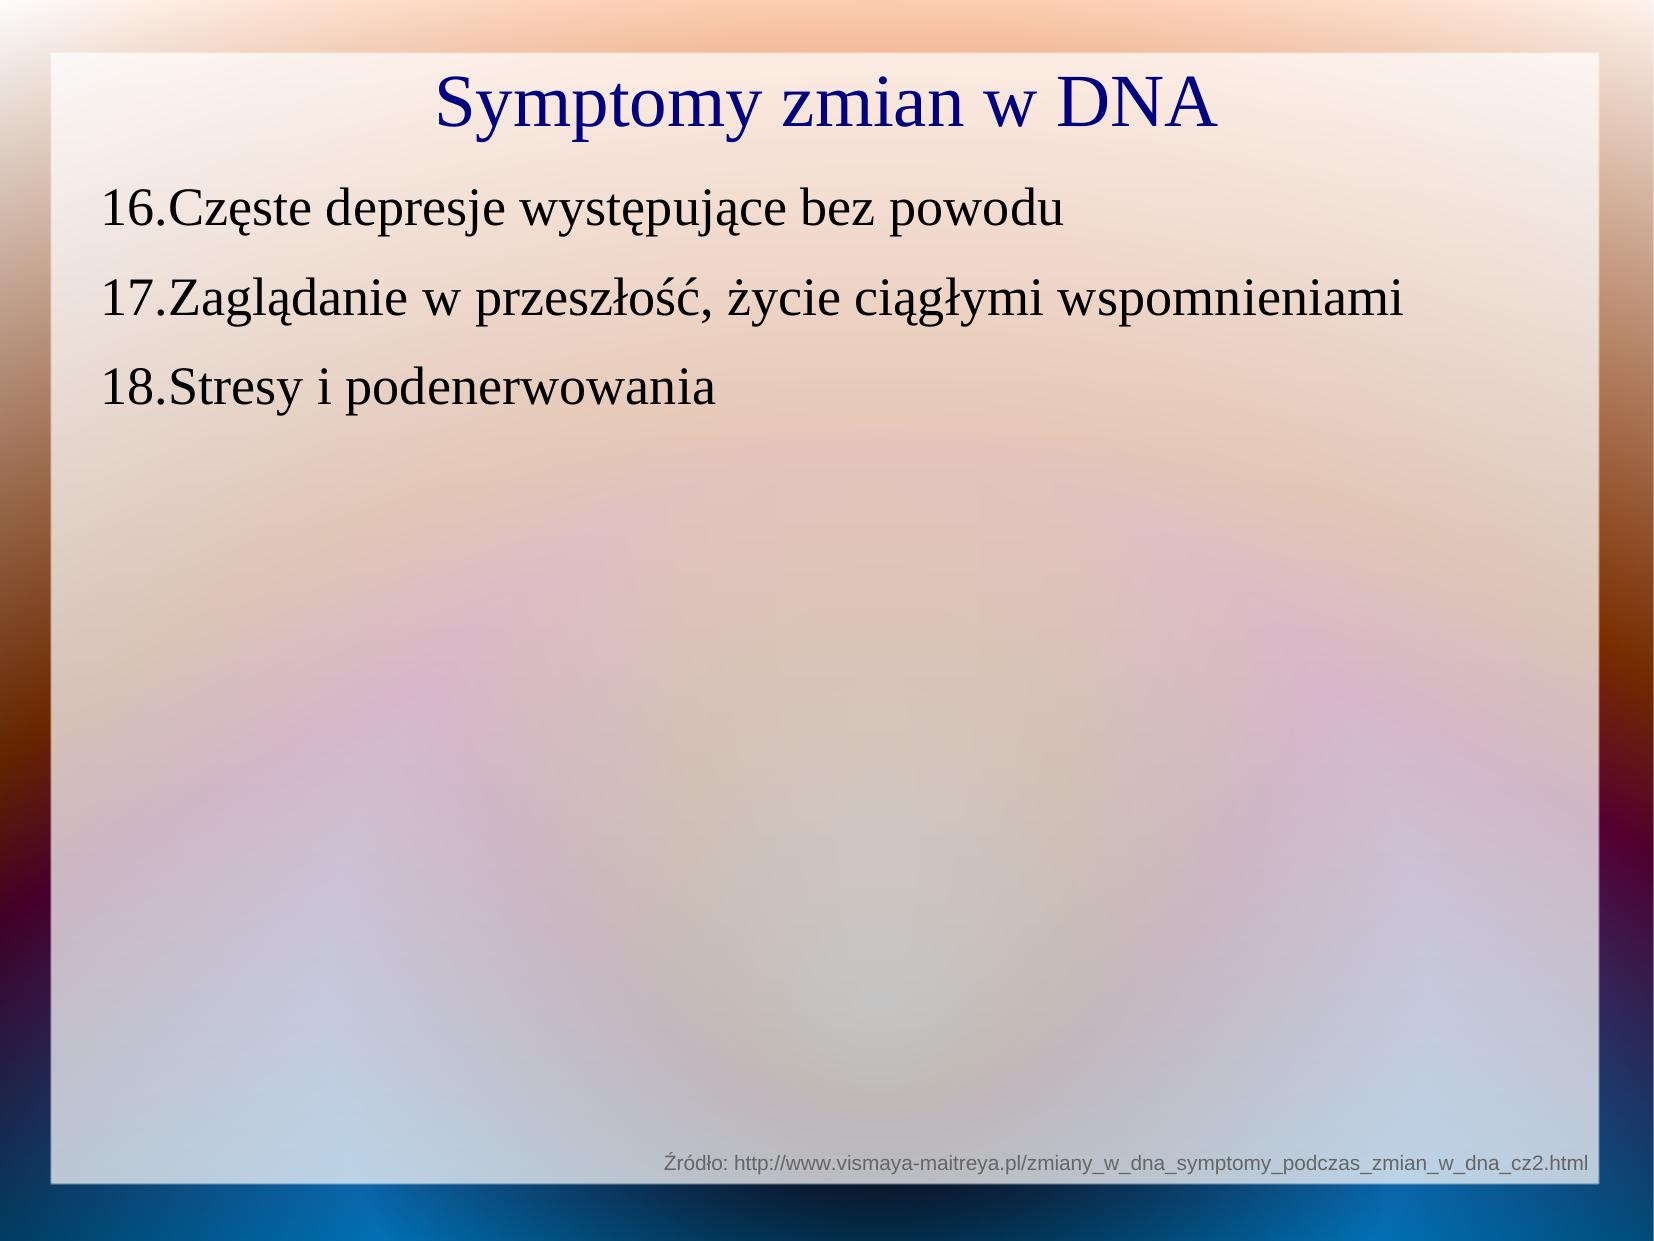

# Symptomy zmian w DNA
Częste depresje występujące bez powodu
Zaglądanie w przeszłość, życie ciągłymi wspomnieniami
Stresy i podenerwowania
Źródło: http://www.vismaya-maitreya.pl/zmiany_w_dna_symptomy_podczas_zmian_w_dna_cz2.html